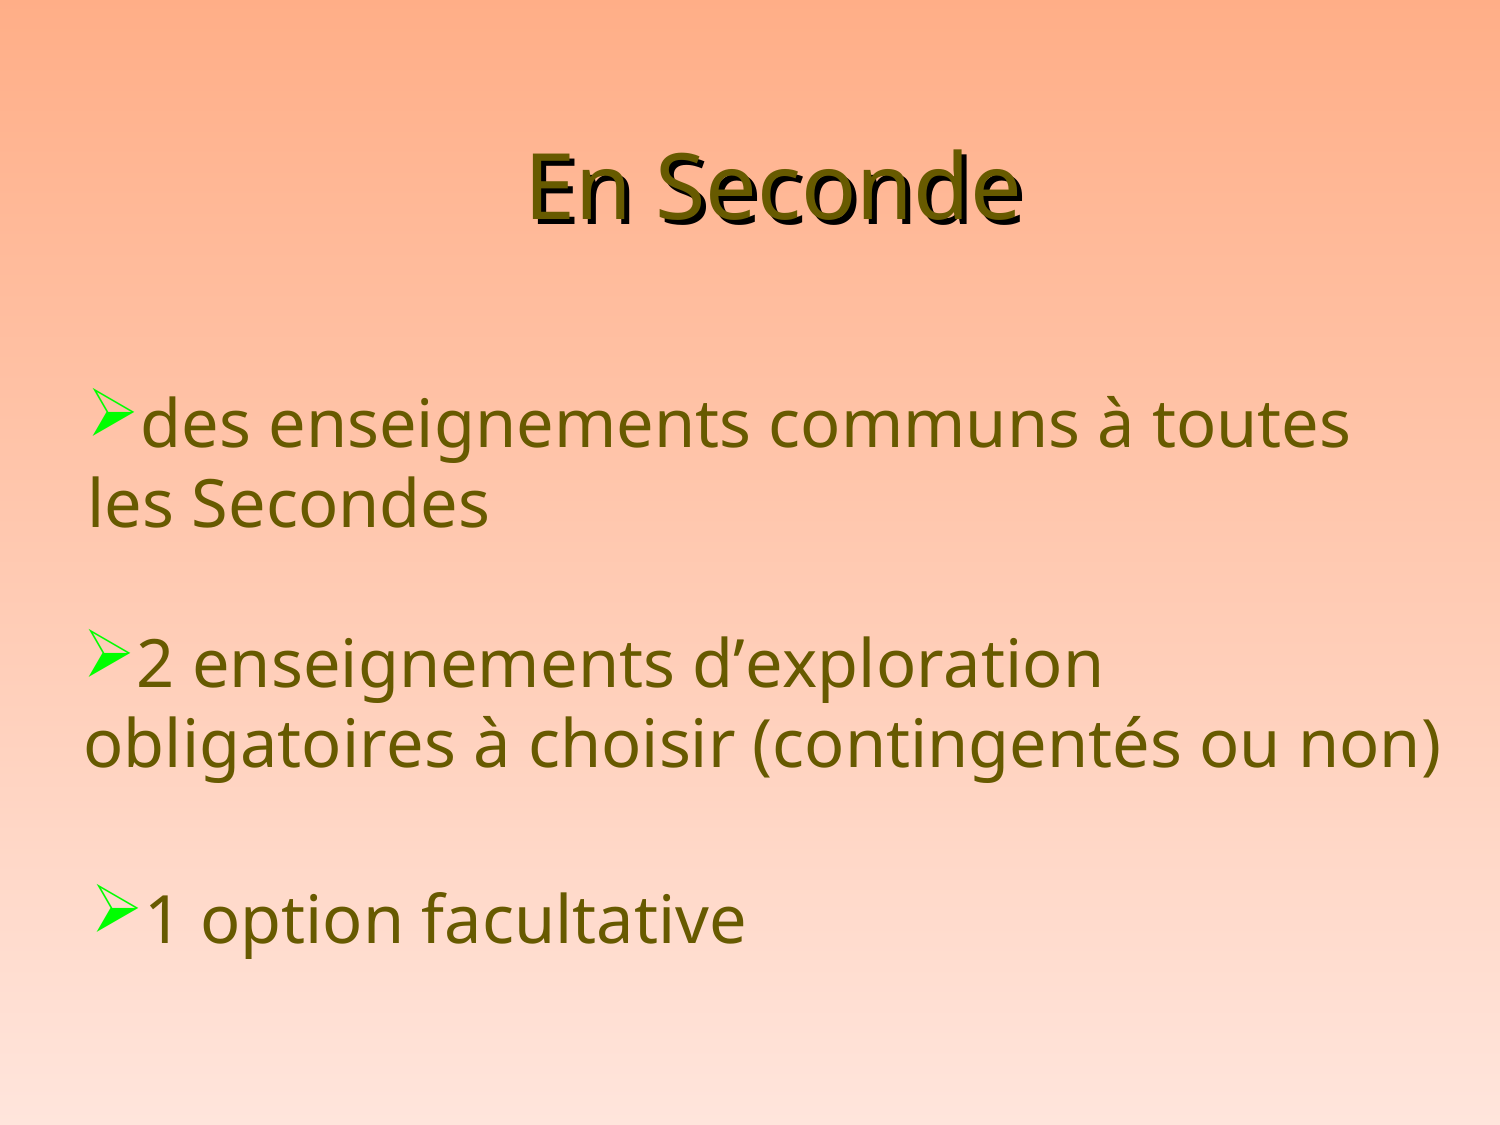

En Seconde
des enseignements communs à toutes les Secondes
2 enseignements d’exploration
obligatoires à choisir (contingentés ou non)
1 option facultative